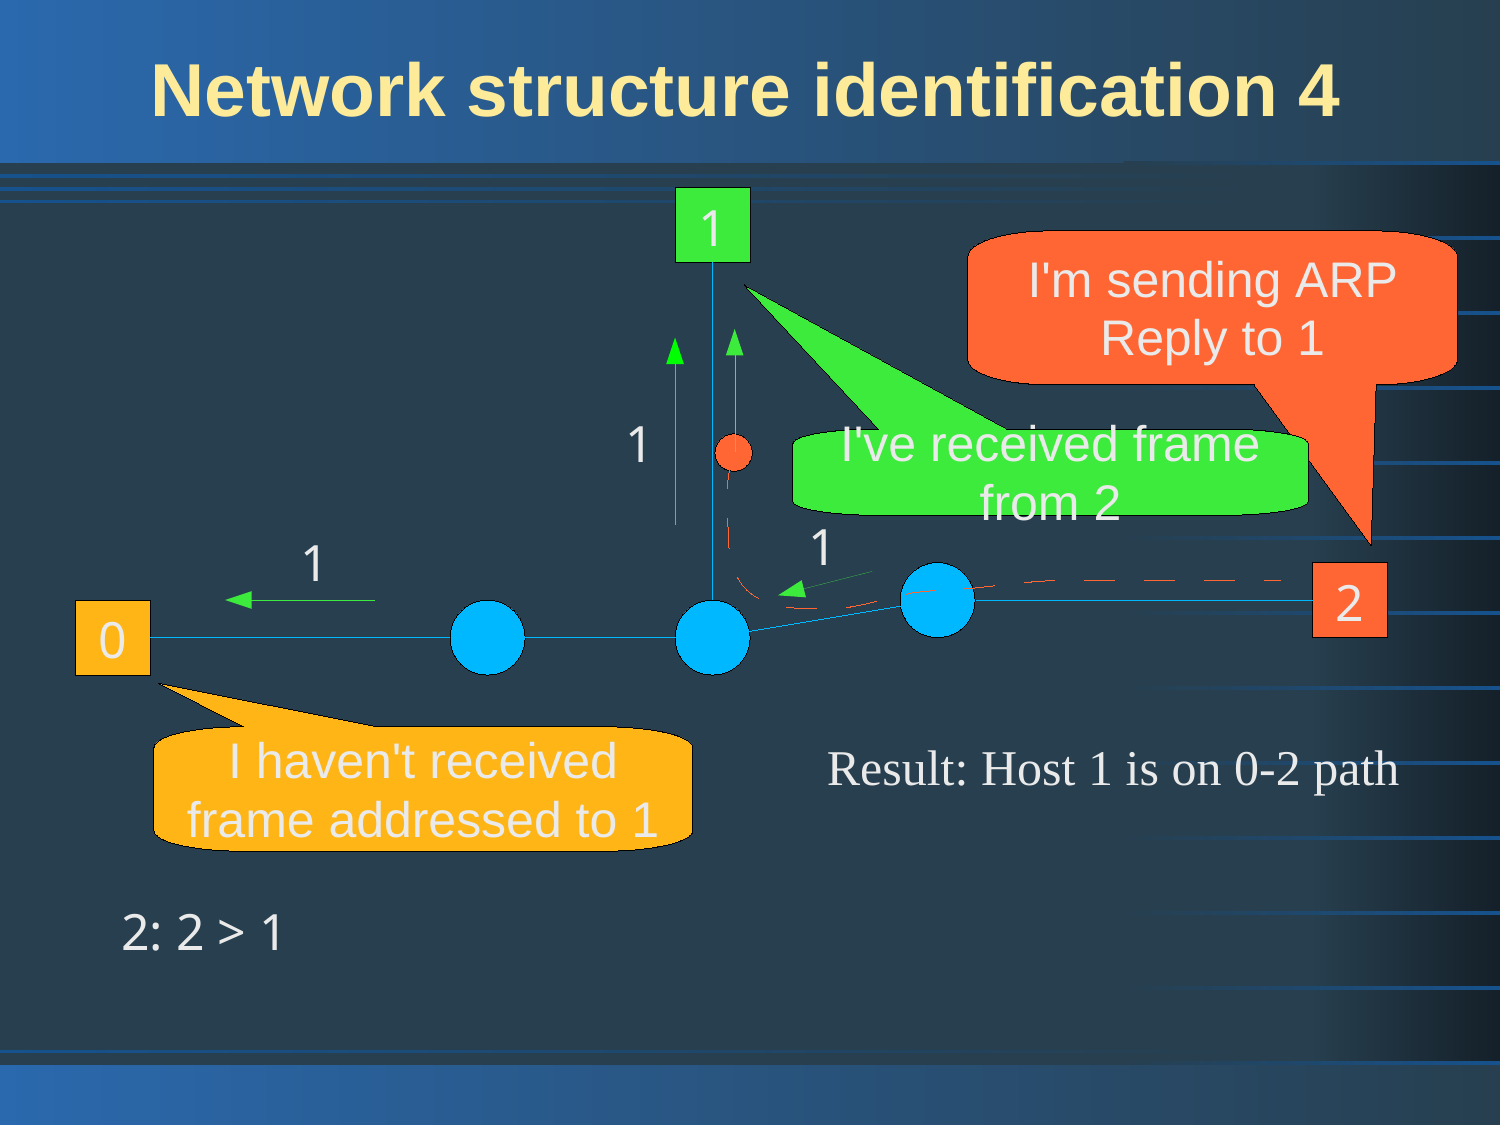

# Network structure identification 4
1
I'm sending ARP Reply to 1
1
I've received frame from 2
1
1
2
0
I haven't received frame addressed to 1
Result: Host 1 is on 0-2 path
2: 2 > 1